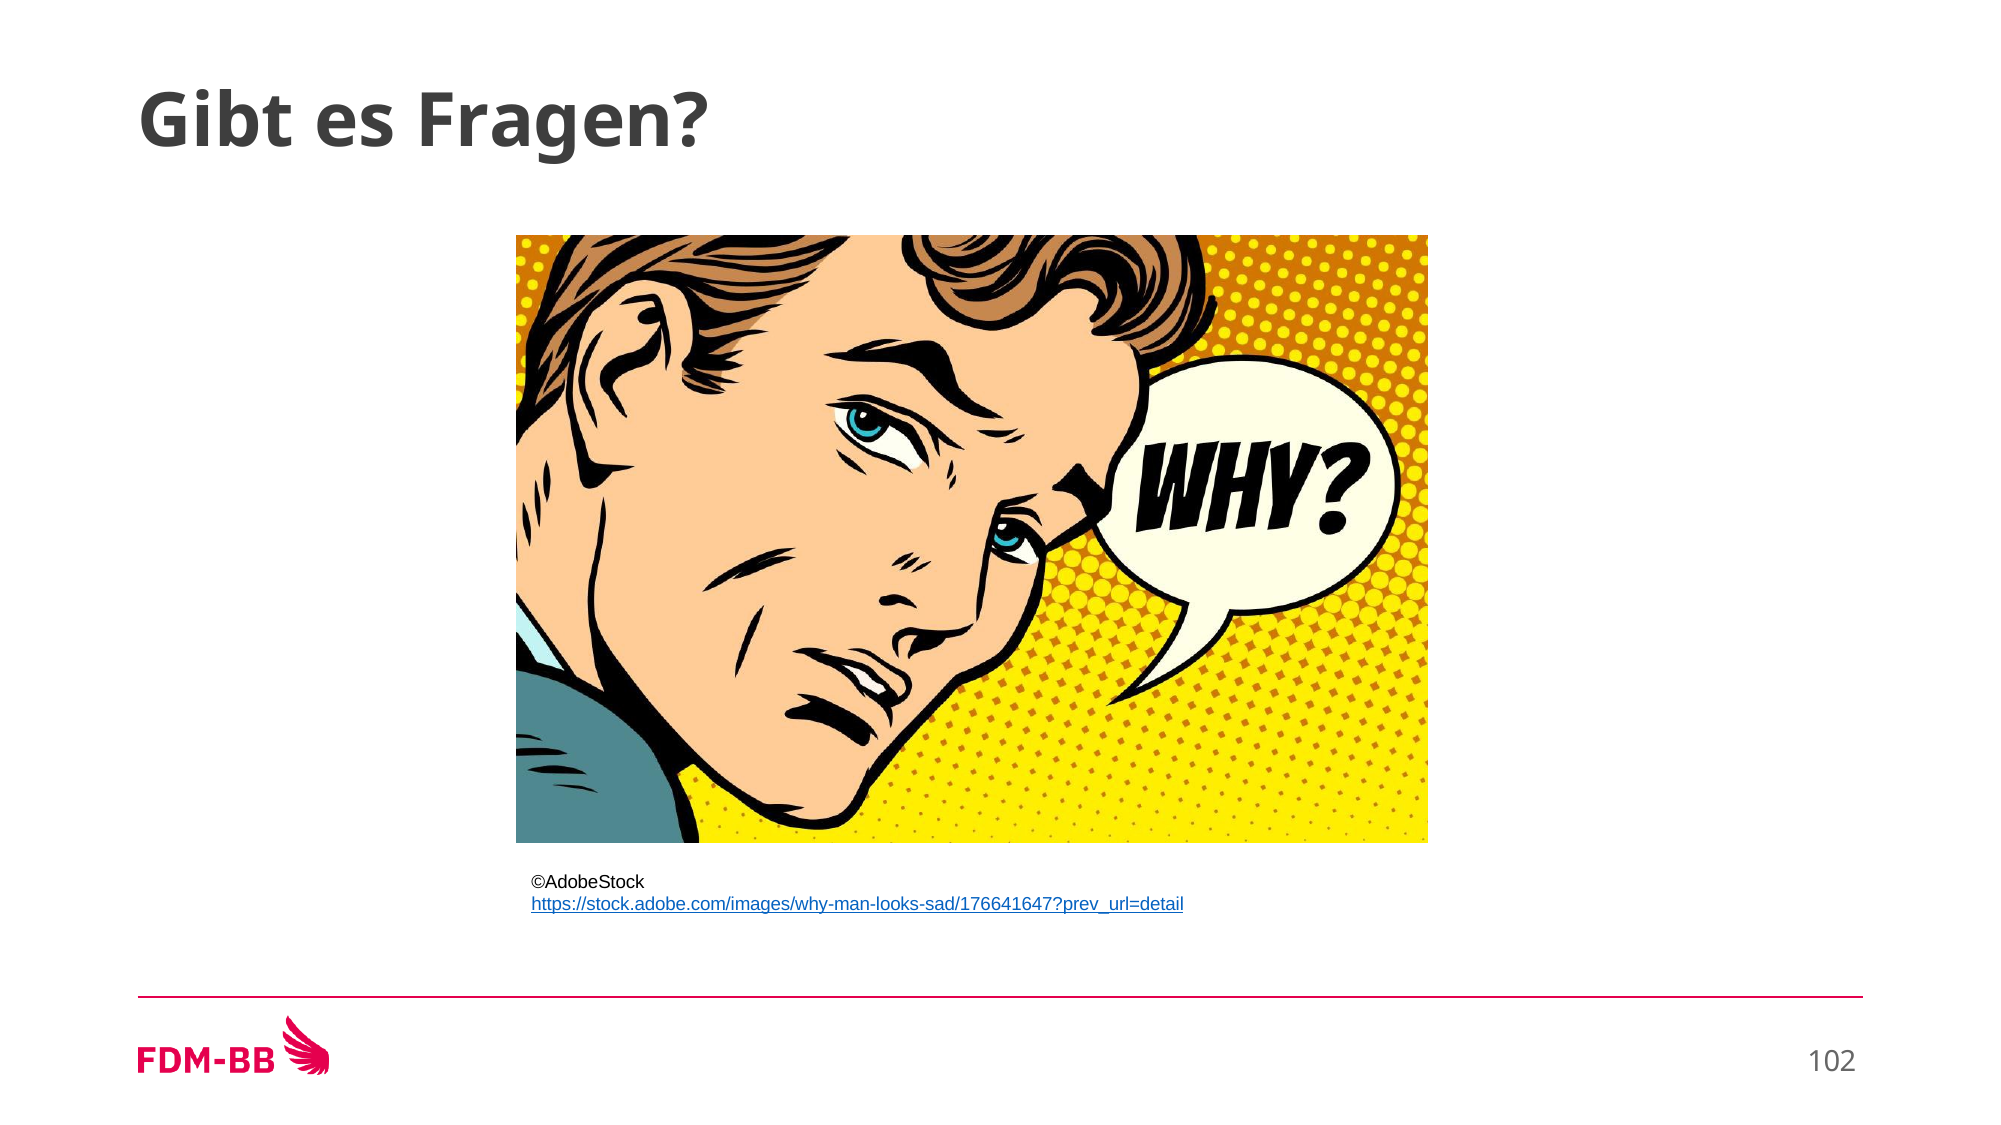

# Gibt es Fragen?
©AdobeStock
https://stock.adobe.com/images/why-man-looks-sad/176641647?prev_url=detail
102